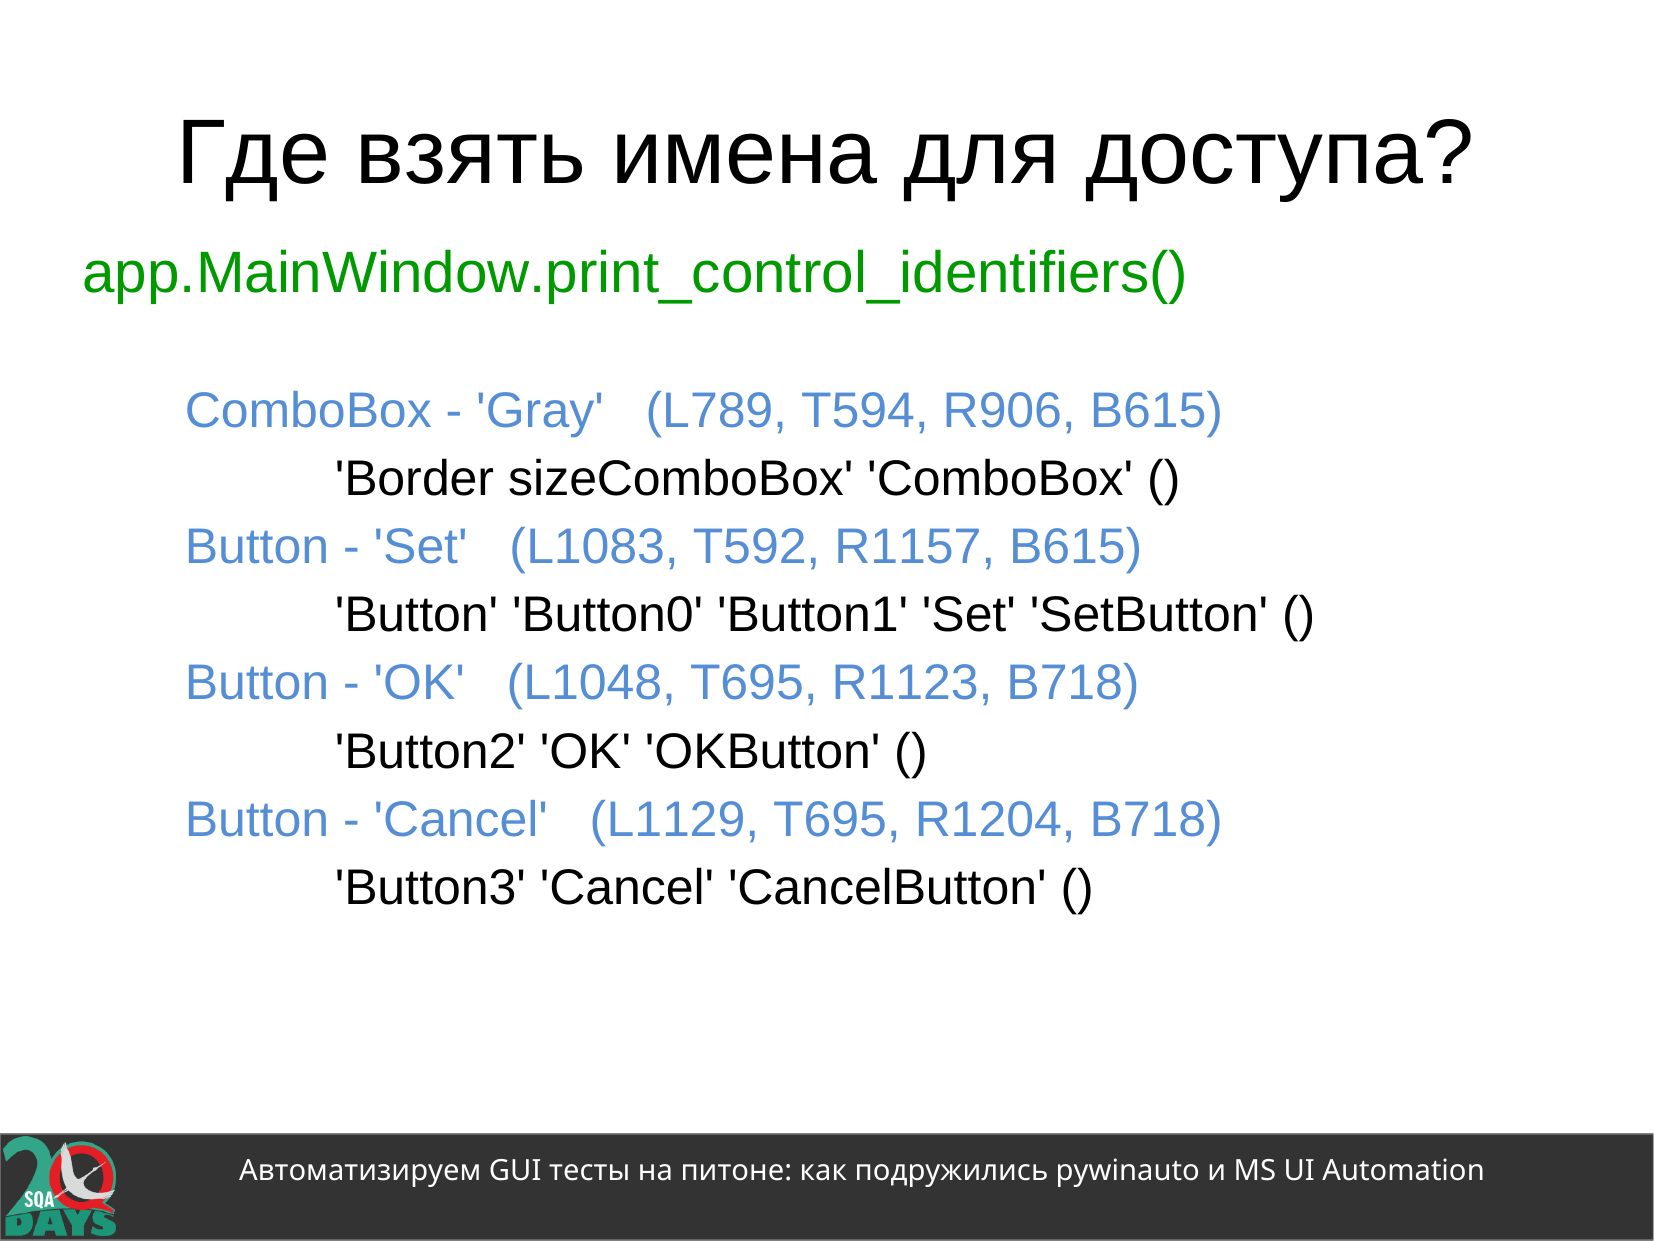

# Где взять имена для доступа?
app.MainWindow.print_control_identifiers()
ComboBox - 'Gray' (L789, T594, R906, B615)
	'Border sizeComboBox' 'ComboBox' ()
Button - 'Set' (L1083, T592, R1157, B615)
	'Button' 'Button0' 'Button1' 'Set' 'SetButton' ()
Button - 'OK' (L1048, T695, R1123, B718)
	'Button2' 'OK' 'OKButton' ()
Button - 'Cancel' (L1129, T695, R1204, B718)
	'Button3' 'Cancel' 'CancelButton' ()
Автоматизируем GUI тесты на питоне: как подружились pywinauto и MS UI Automation